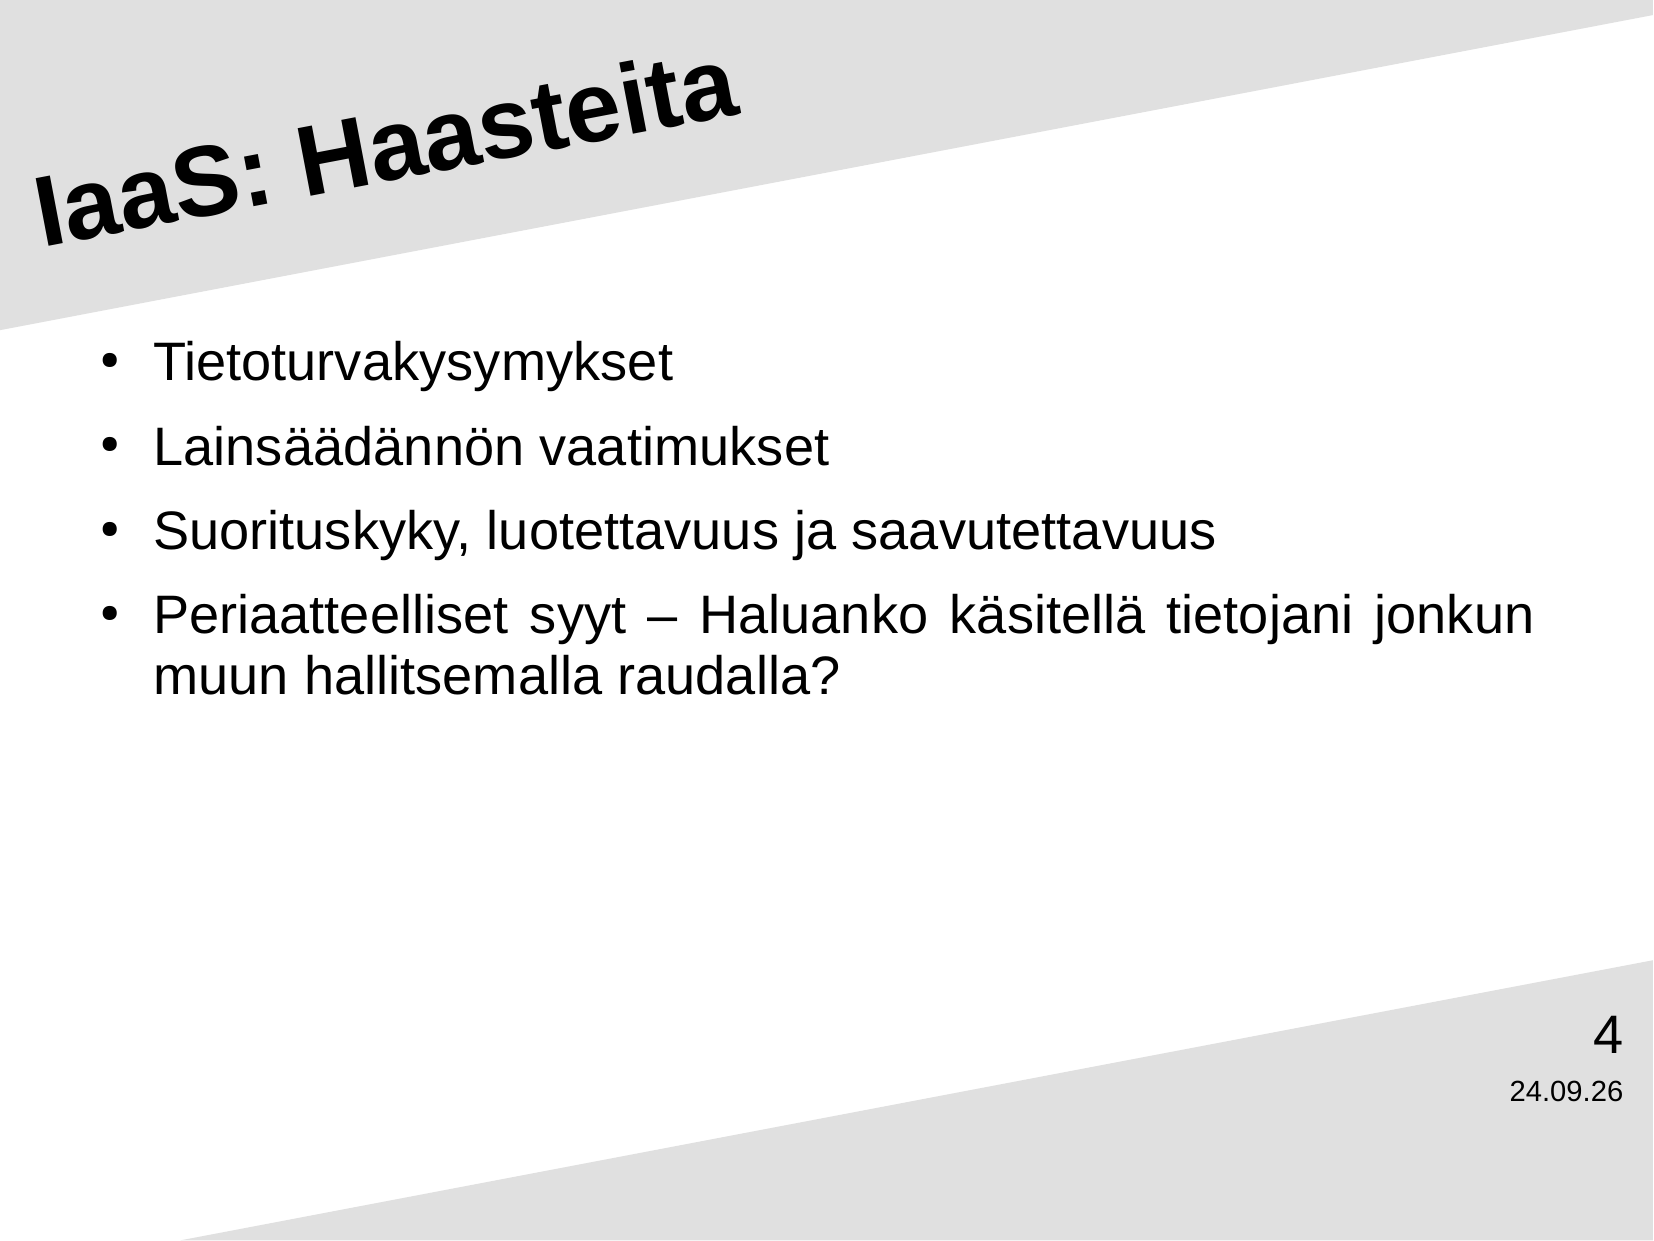

# IaaS: Haasteita
Tietoturvakysymykset
Lainsäädännön vaatimukset
Suorituskyky, luotettavuus ja saavutettavuus
Periaatteelliset syyt – Haluanko käsitellä tietojani jonkun muun hallitsemalla raudalla?
4